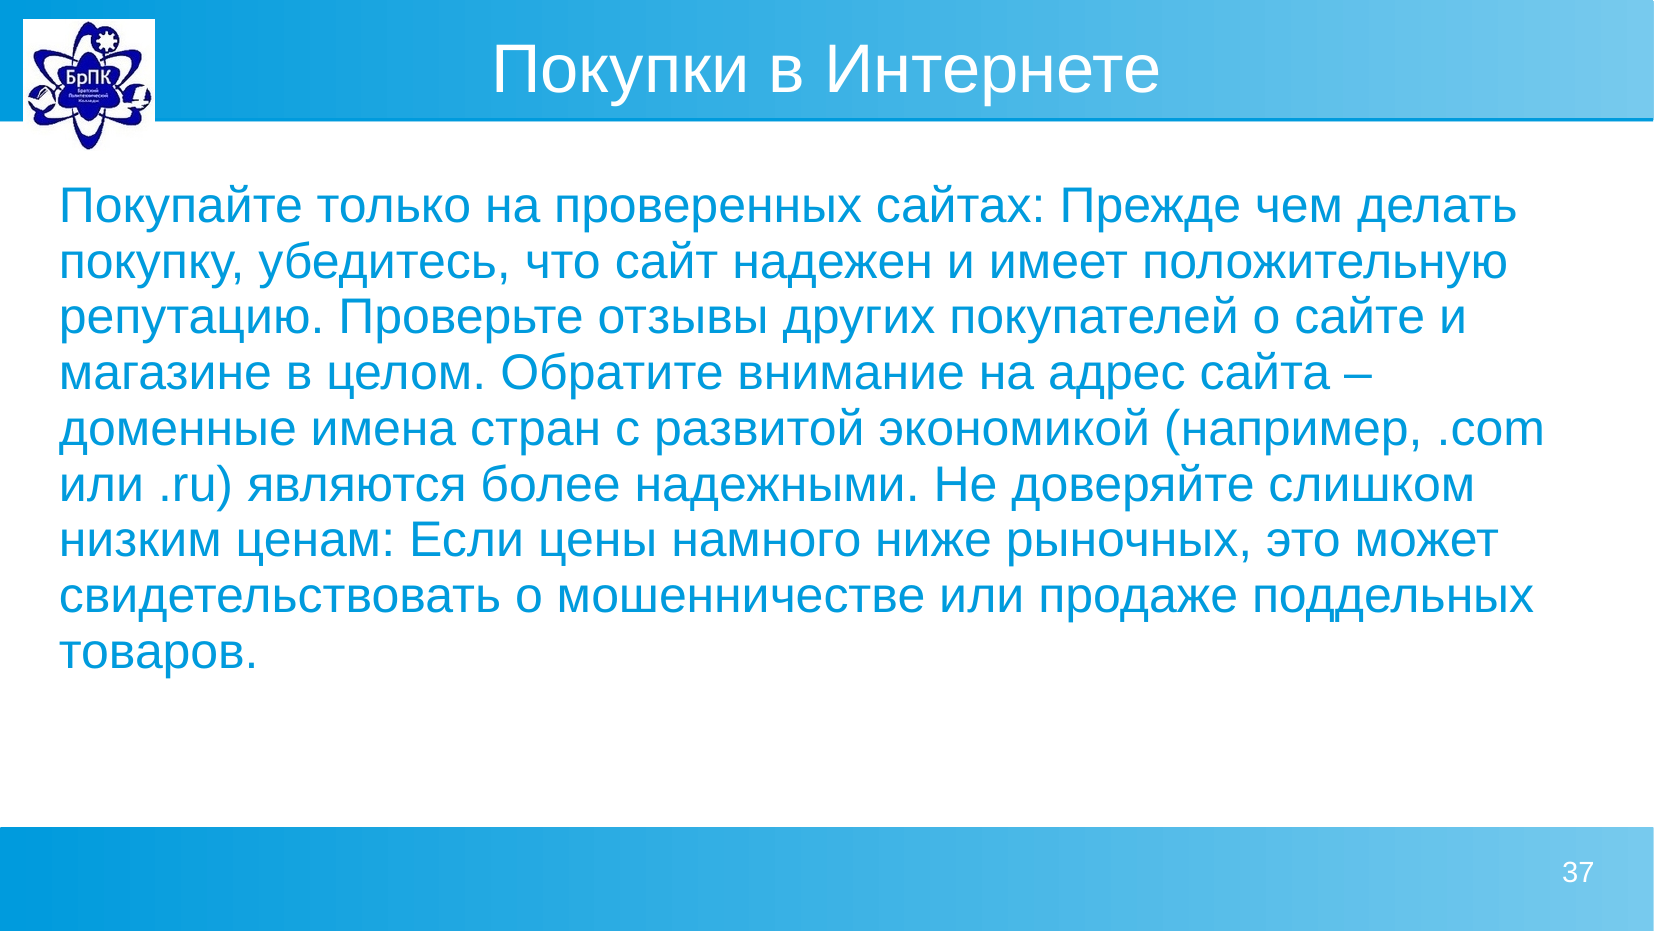

# Покупки в Интернете
Покупайте только на проверенных сайтах: Прежде чем делать покупку, убедитесь, что сайт надежен и имеет положительную репутацию. Проверьте отзывы других покупателей о сайте и магазине в целом. Обратите внимание на адрес сайта – доменные имена стран с развитой экономикой (например, .com или .ru) являются более надежными. Не доверяйте слишком низким ценам: Если цены намного ниже рыночных, это может свидетельствовать о мошенничестве или продаже поддельных товаров.
37